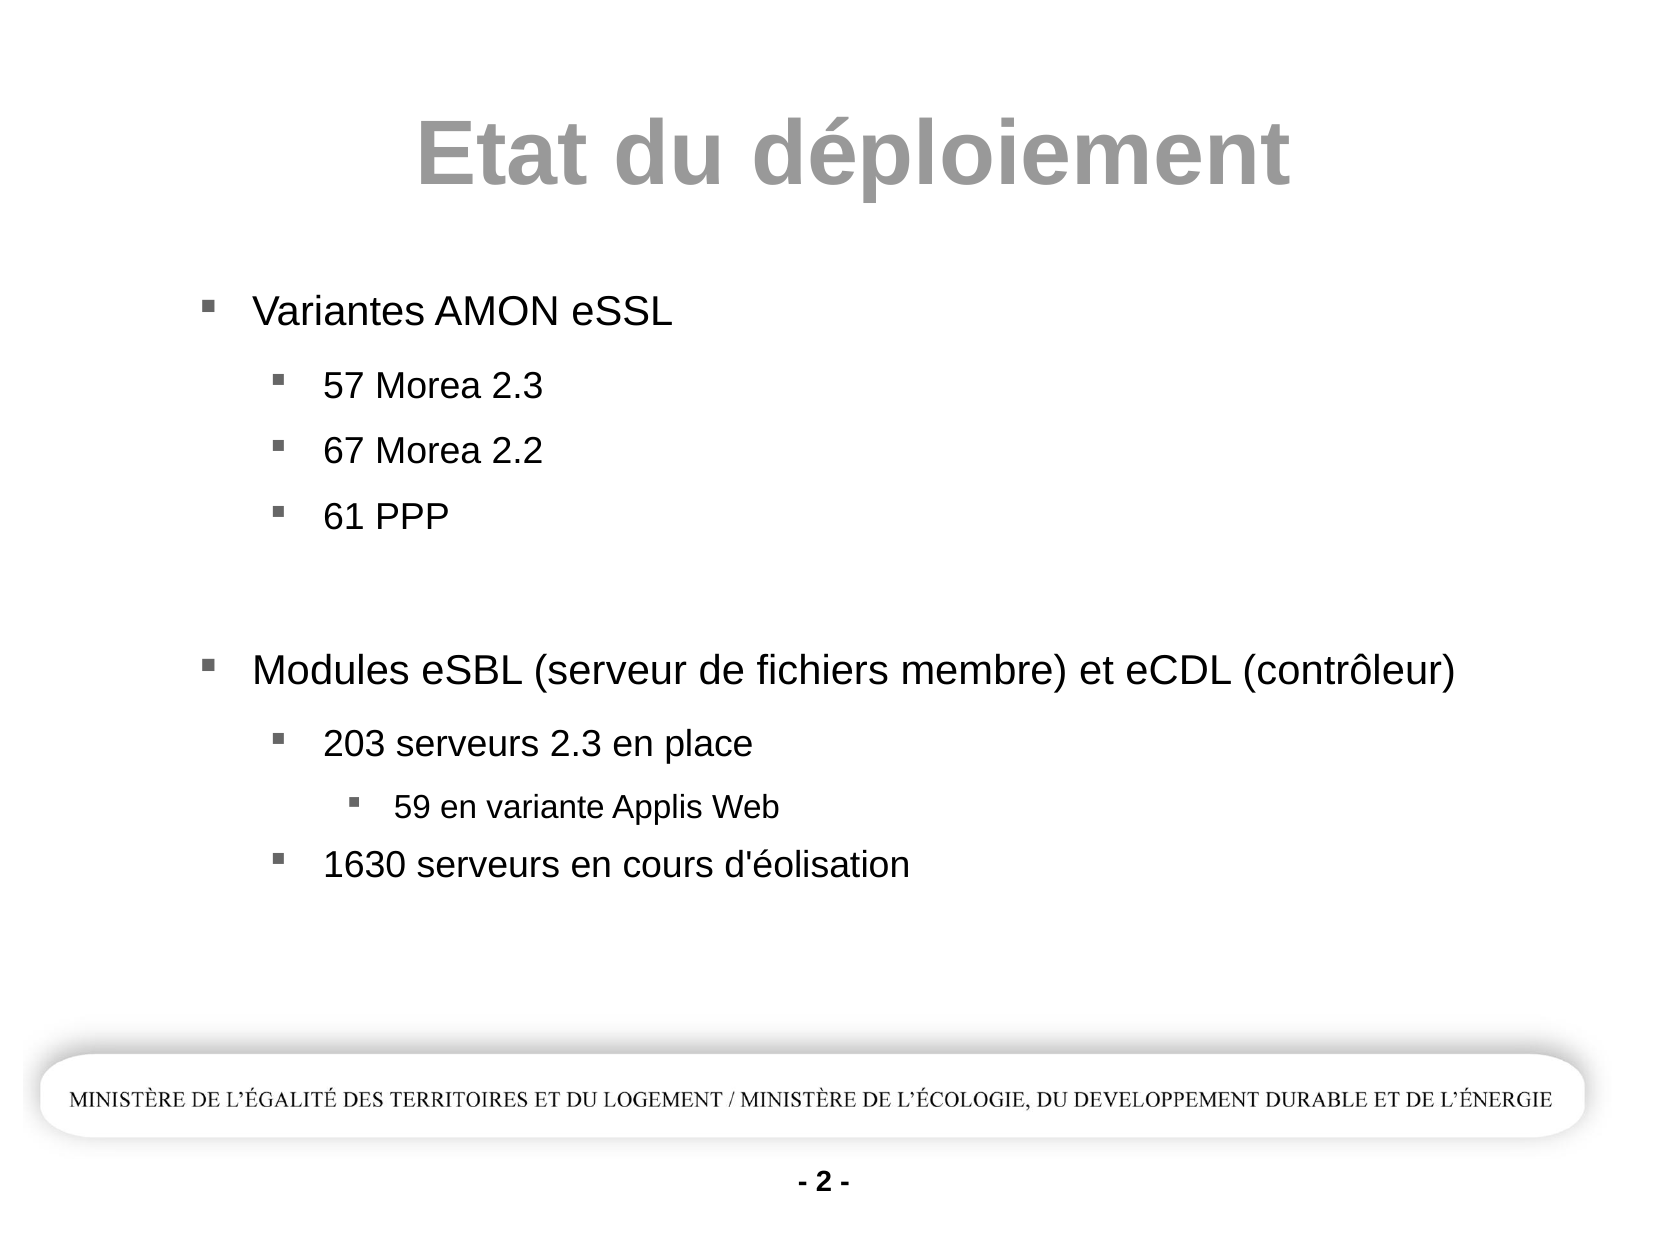

# Etat du déploiement
Variantes AMON eSSL
57 Morea 2.3
67 Morea 2.2
61 PPP
Modules eSBL (serveur de fichiers membre) et eCDL (contrôleur)
203 serveurs 2.3 en place
59 en variante Applis Web
1630 serveurs en cours d'éolisation